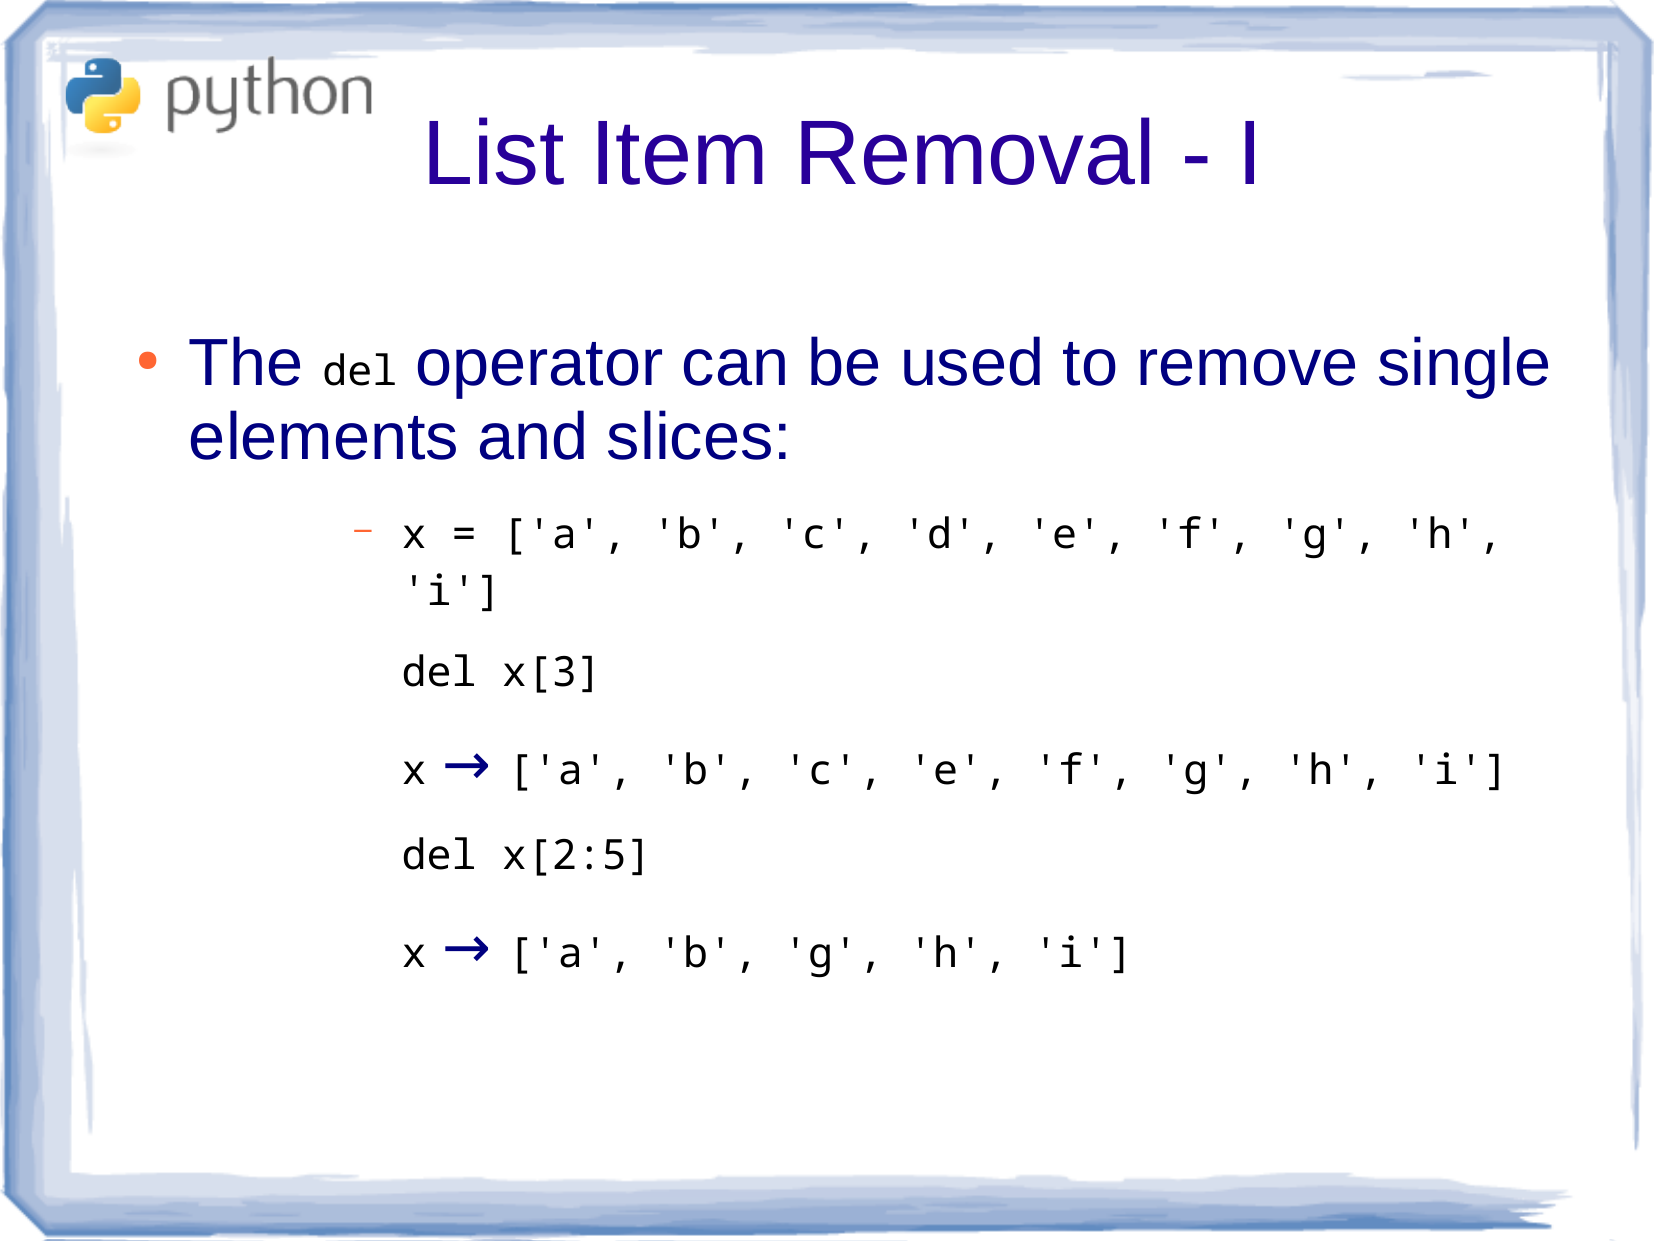

# List Item Removal - I
The del operator can be used to remove single elements and slices:
x = ['a', 'b', 'c', 'd', 'e', 'f', 'g', 'h', 'i']
del x[3]
x → ['a', 'b', 'c', 'e', 'f', 'g', 'h', 'i']
del x[2:5]
x → ['a', 'b', 'g', 'h', 'i']